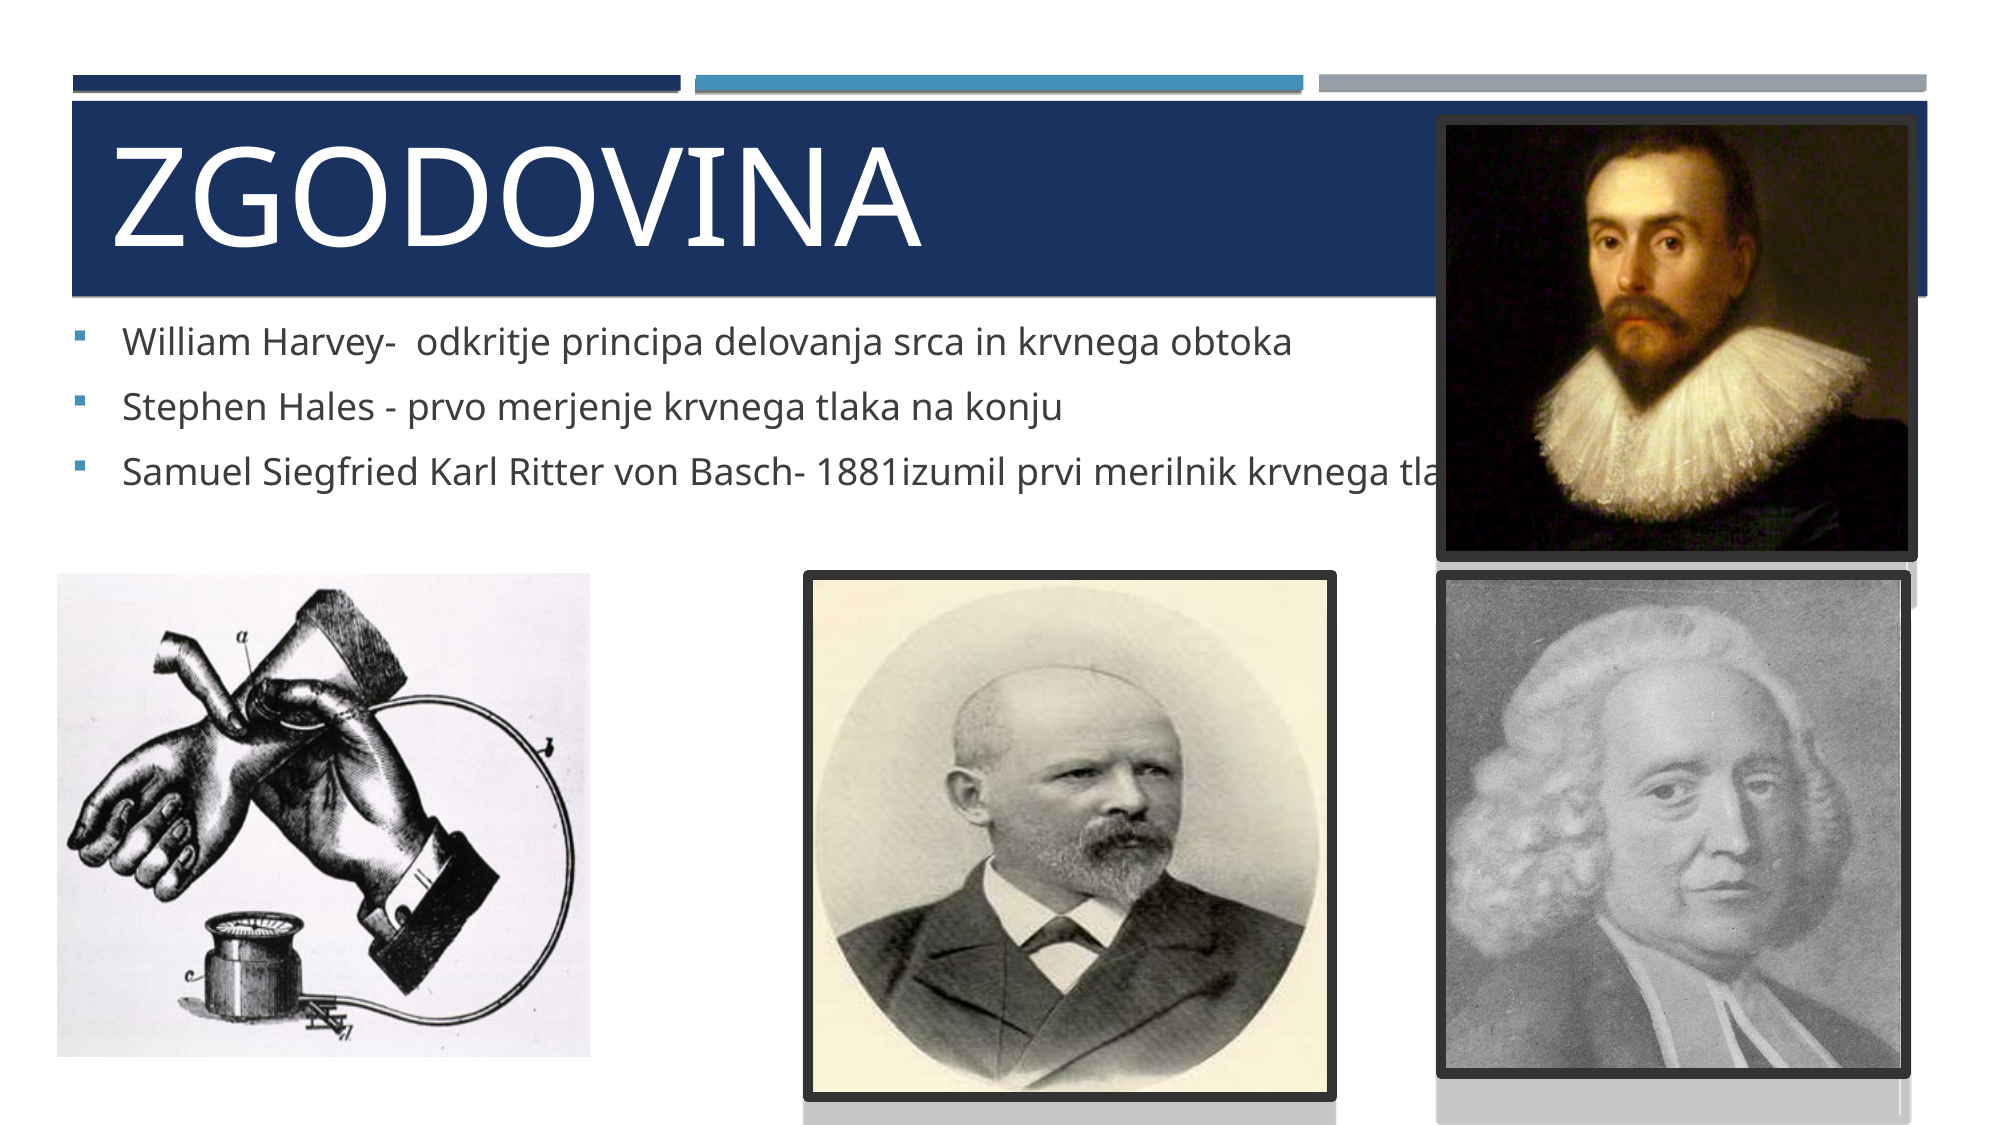

# zgodovina
William Harvey- odkritje principa delovanja srca in krvnega obtoka
Stephen Hales - prvo merjenje krvnega tlaka na konju
Samuel Siegfried Karl Ritter von Basch- 1881izumil prvi merilnik krvnega tlaka